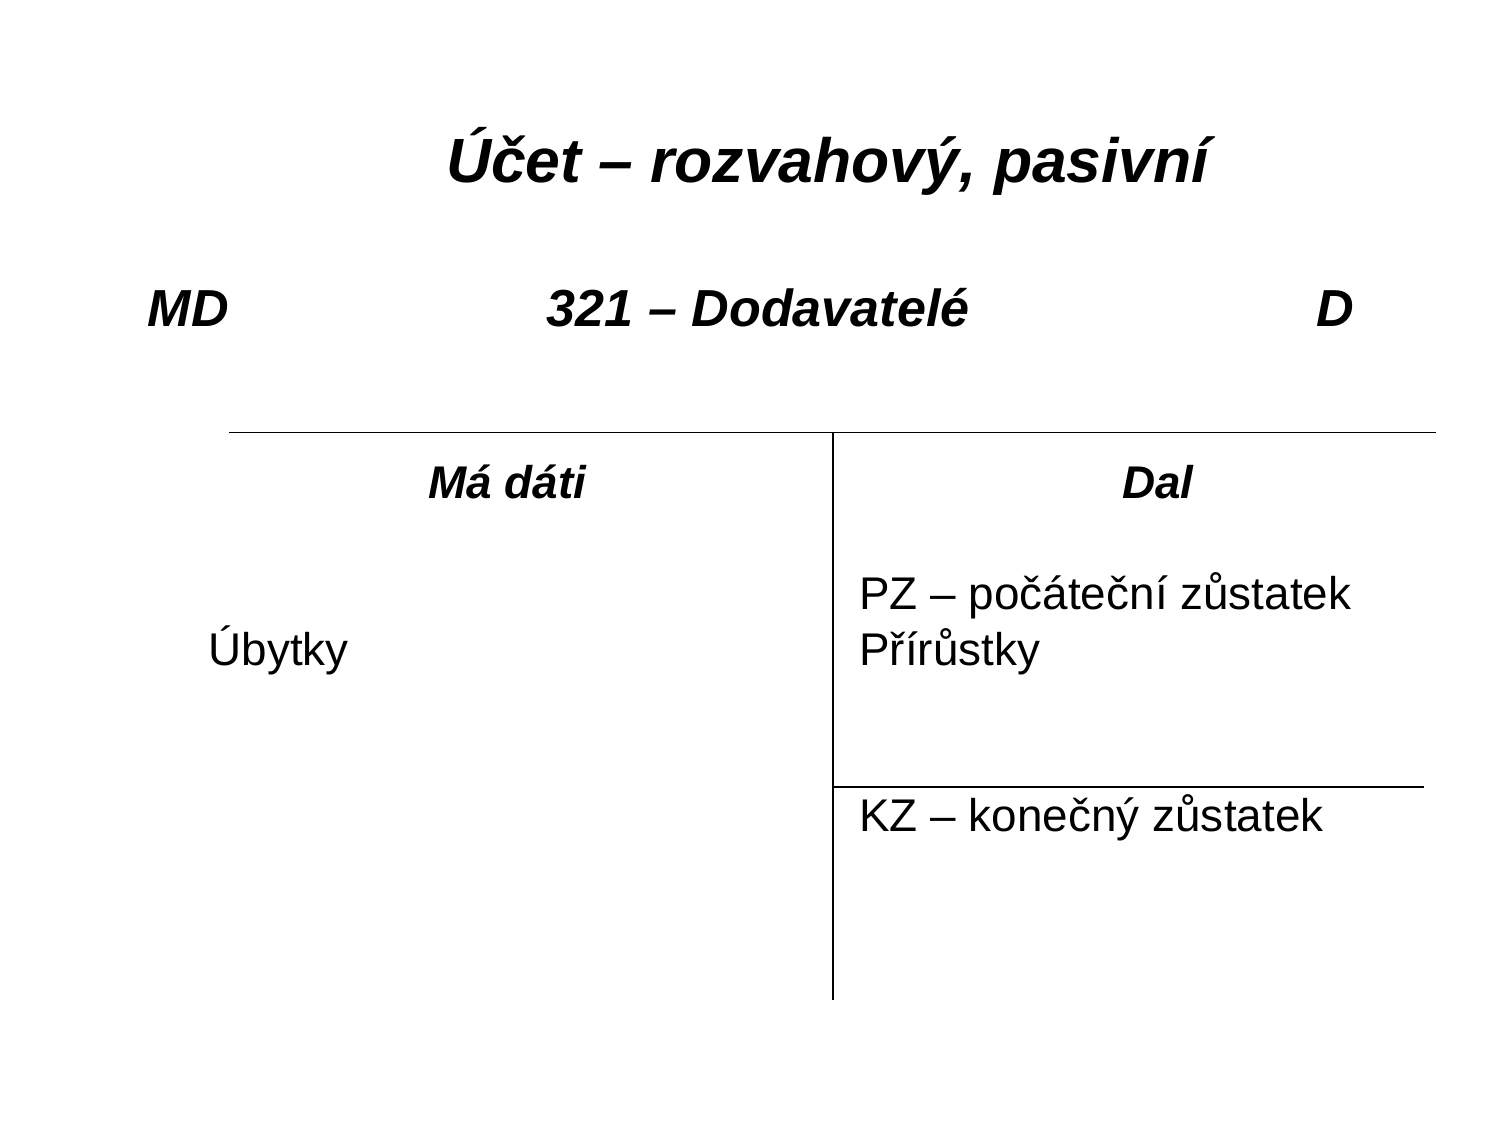

# Účet – rozvahový, pasivní
MD 321 – Dodavatelé D
Má dáti
Úbytky
Dal
PZ – počáteční zůstatek
Přírůstky
KZ – konečný zůstatek